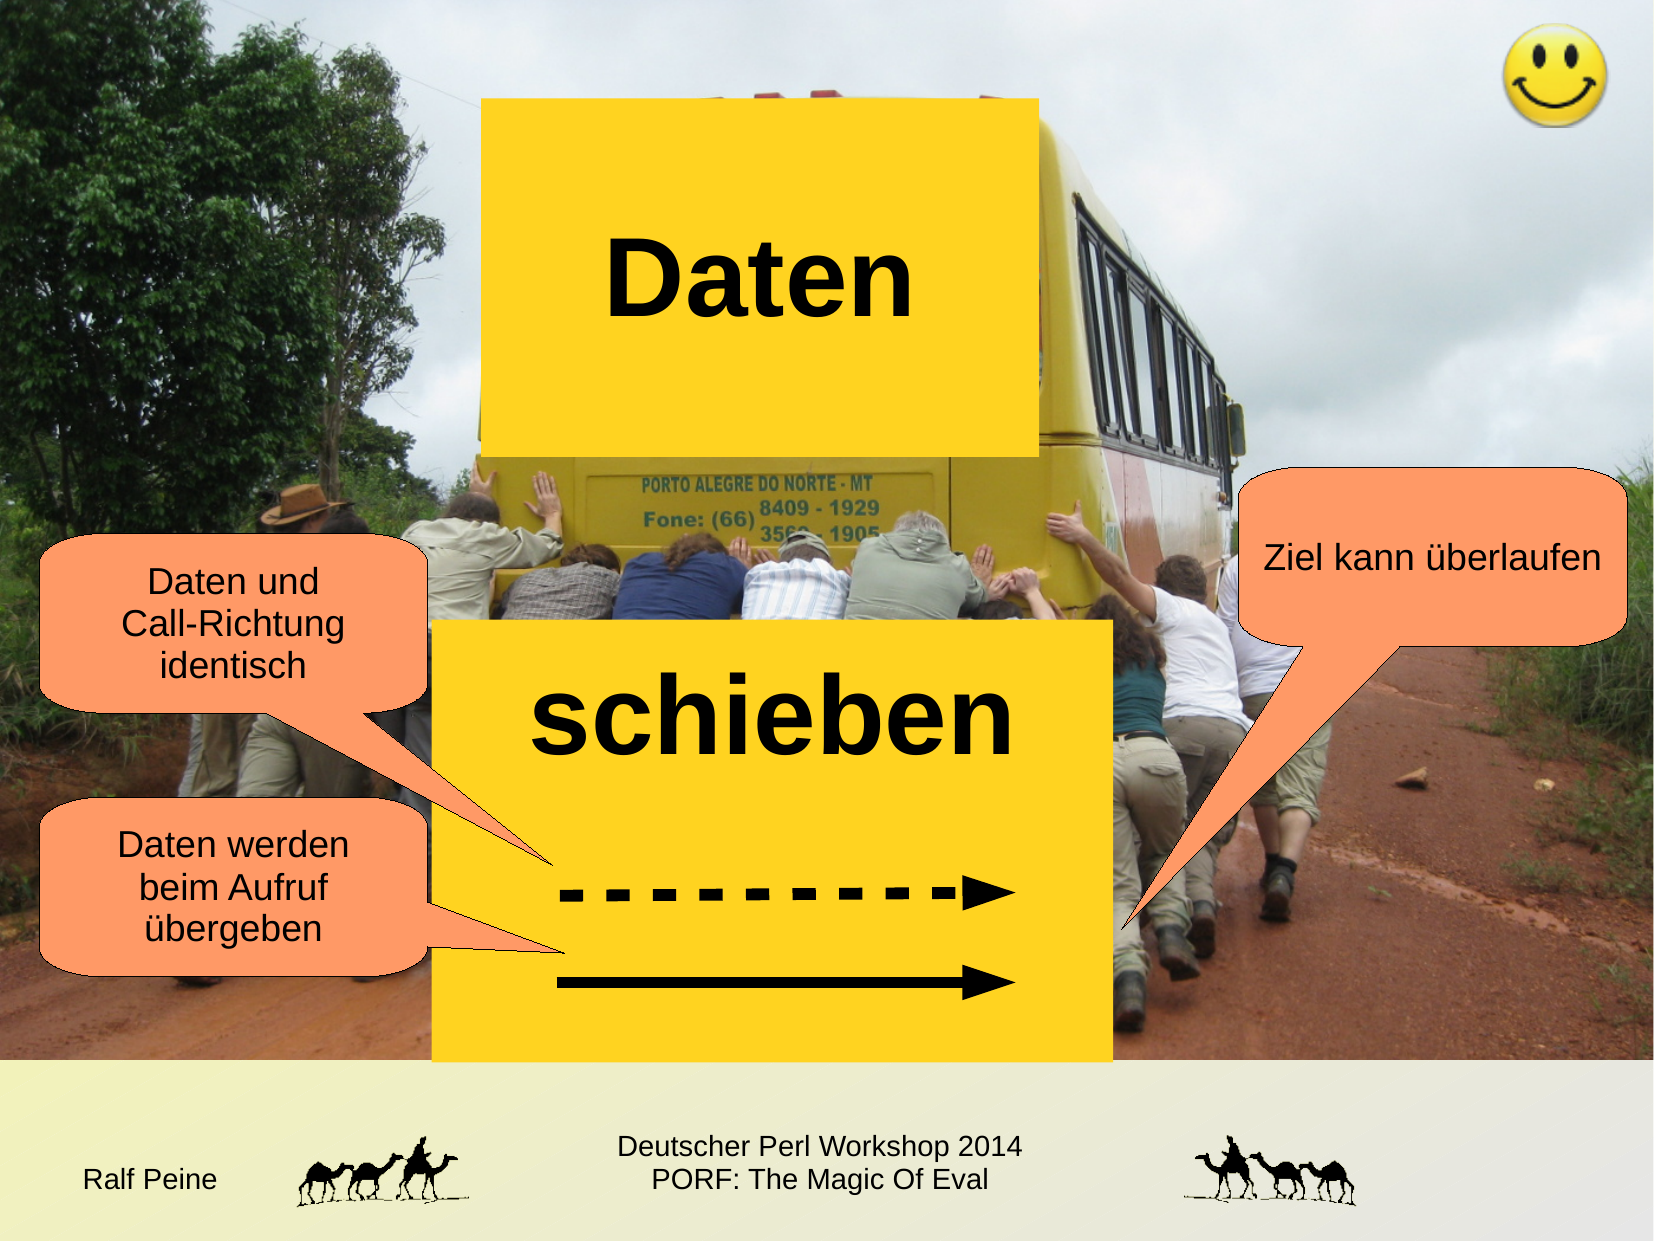

Daten
Ziel kann überlaufen
Daten und
Call-Richtung
identisch
# schieben
Daten werden
beim Aufruf
übergeben